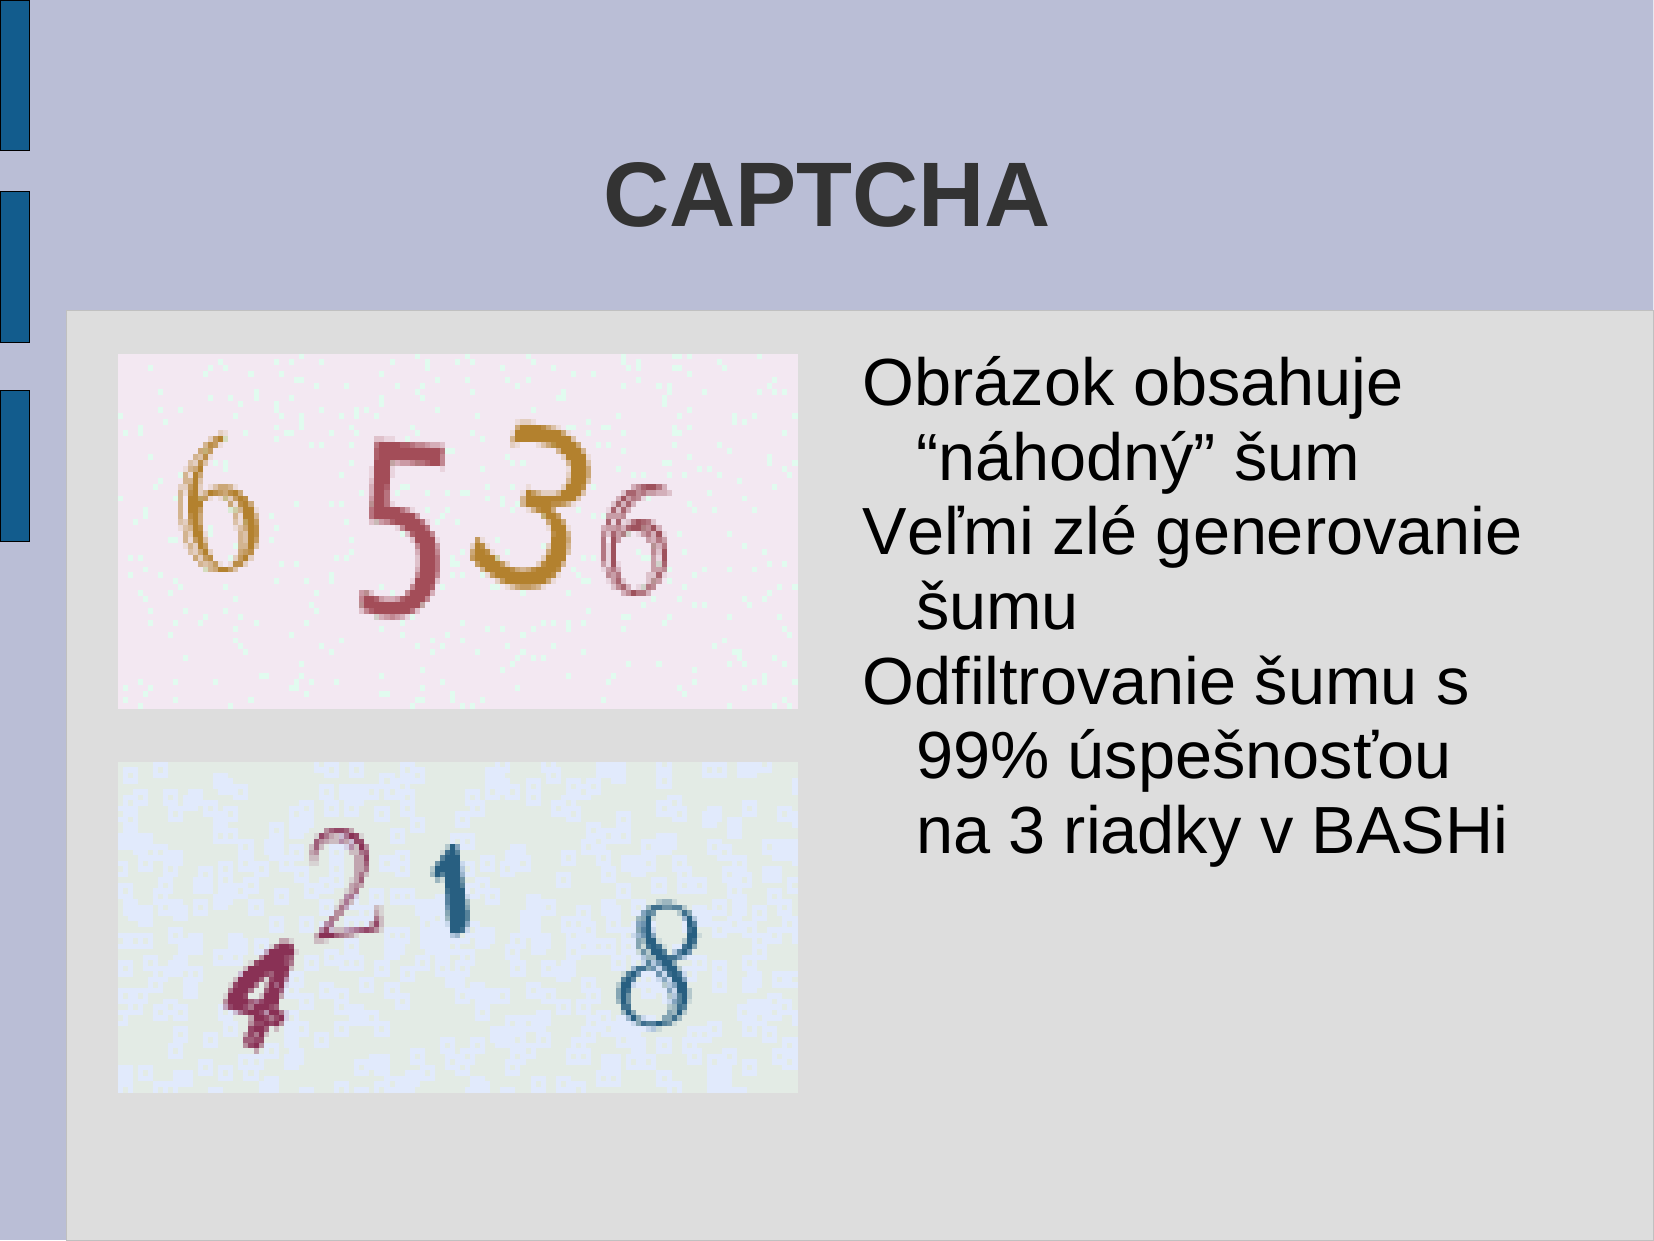

# CAPTCHA
Obrázok obsahuje “náhodný” šum
Veľmi zlé generovanie šumu
Odfiltrovanie šumu s 99% úspešnosťou na 3 riadky v BASHi